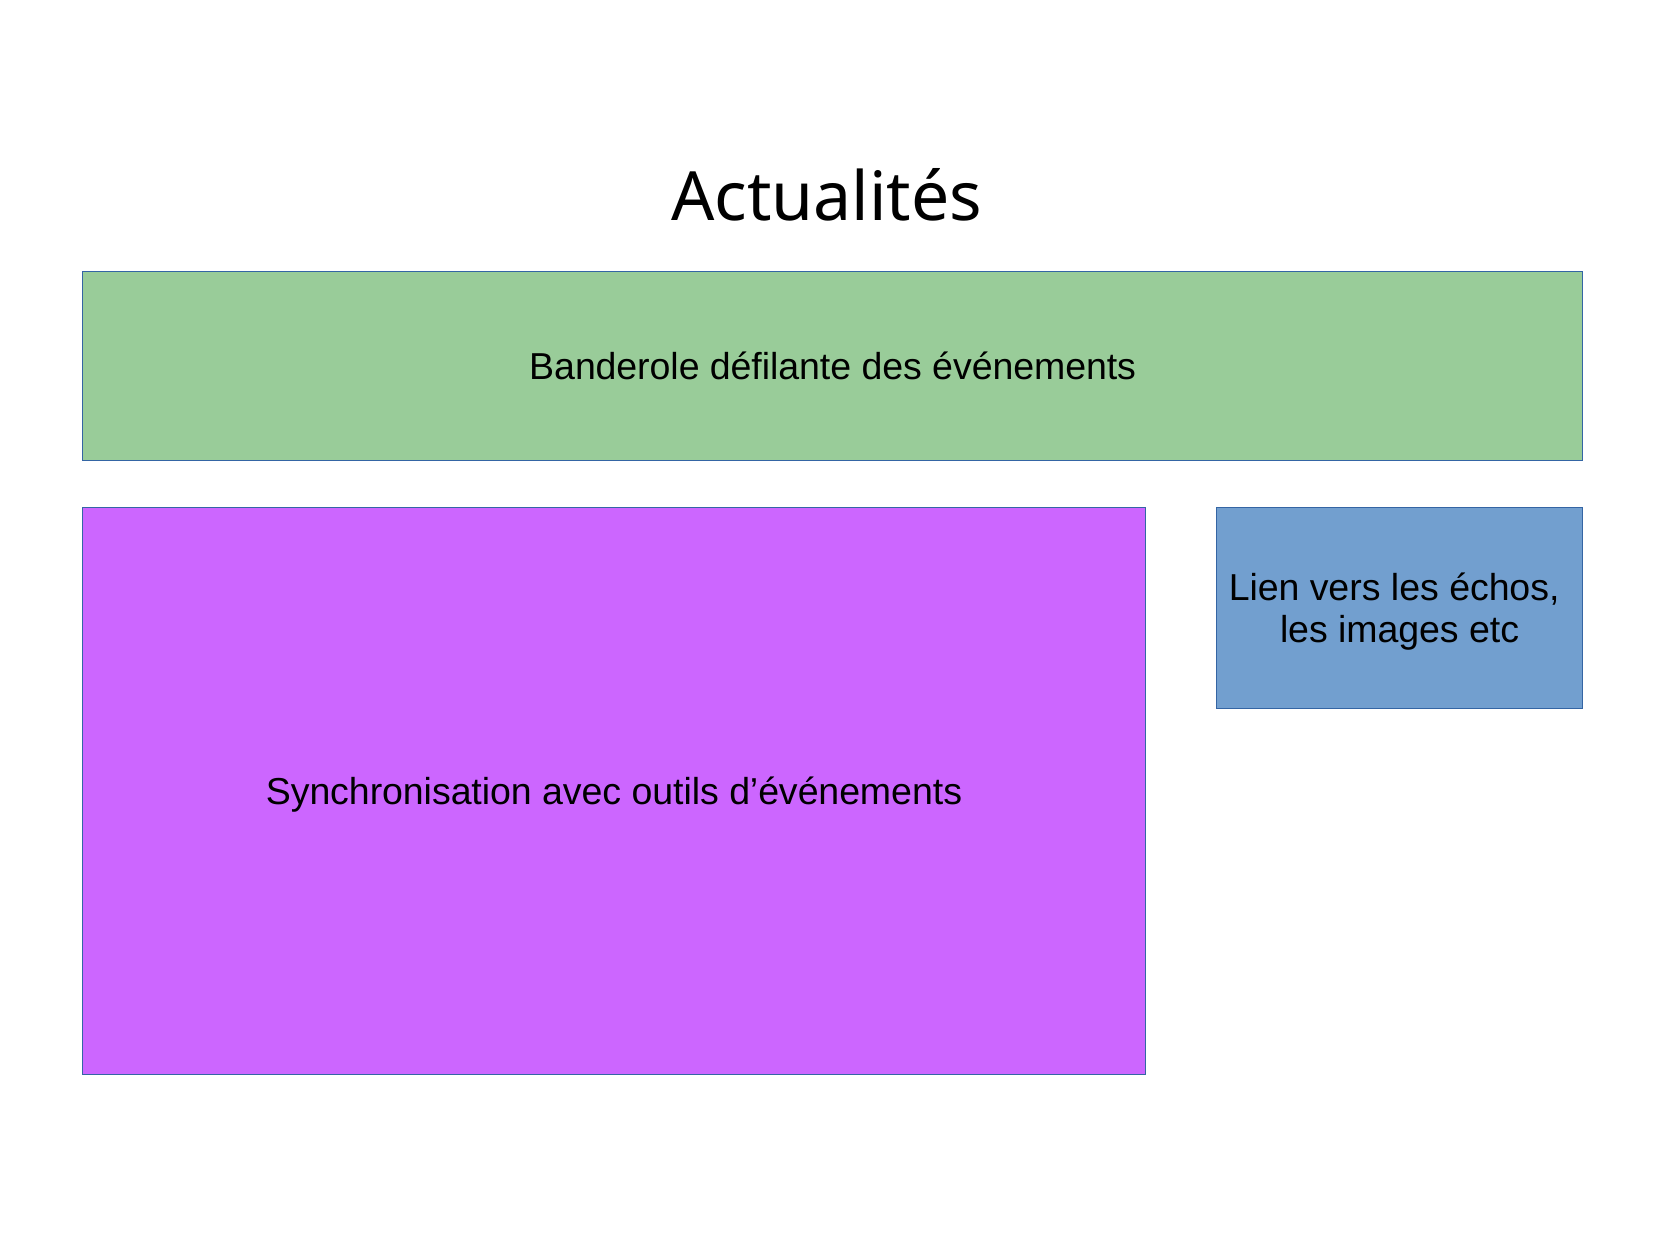

# Actualités
Banderole défilante des événements
Synchronisation avec outils d’événements
Lien vers les échos,
les images etc